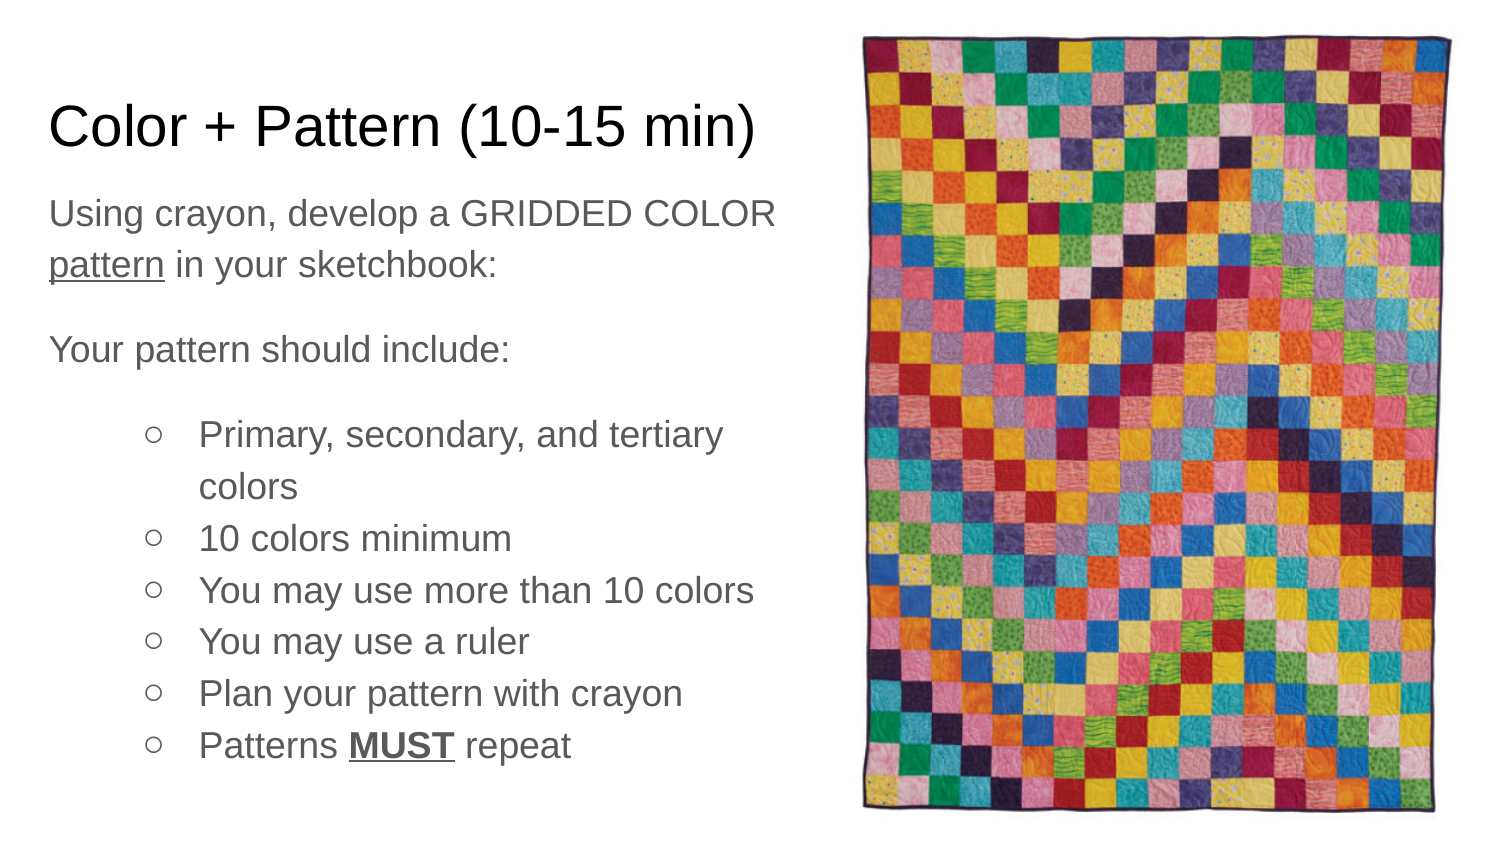

# Color + Pattern (10-15 min)
Using crayon, develop a GRIDDED COLOR pattern in your sketchbook:
Your pattern should include:
Primary, secondary, and tertiary colors
10 colors minimum
You may use more than 10 colors
You may use a ruler
Plan your pattern with crayon
Patterns MUST repeat